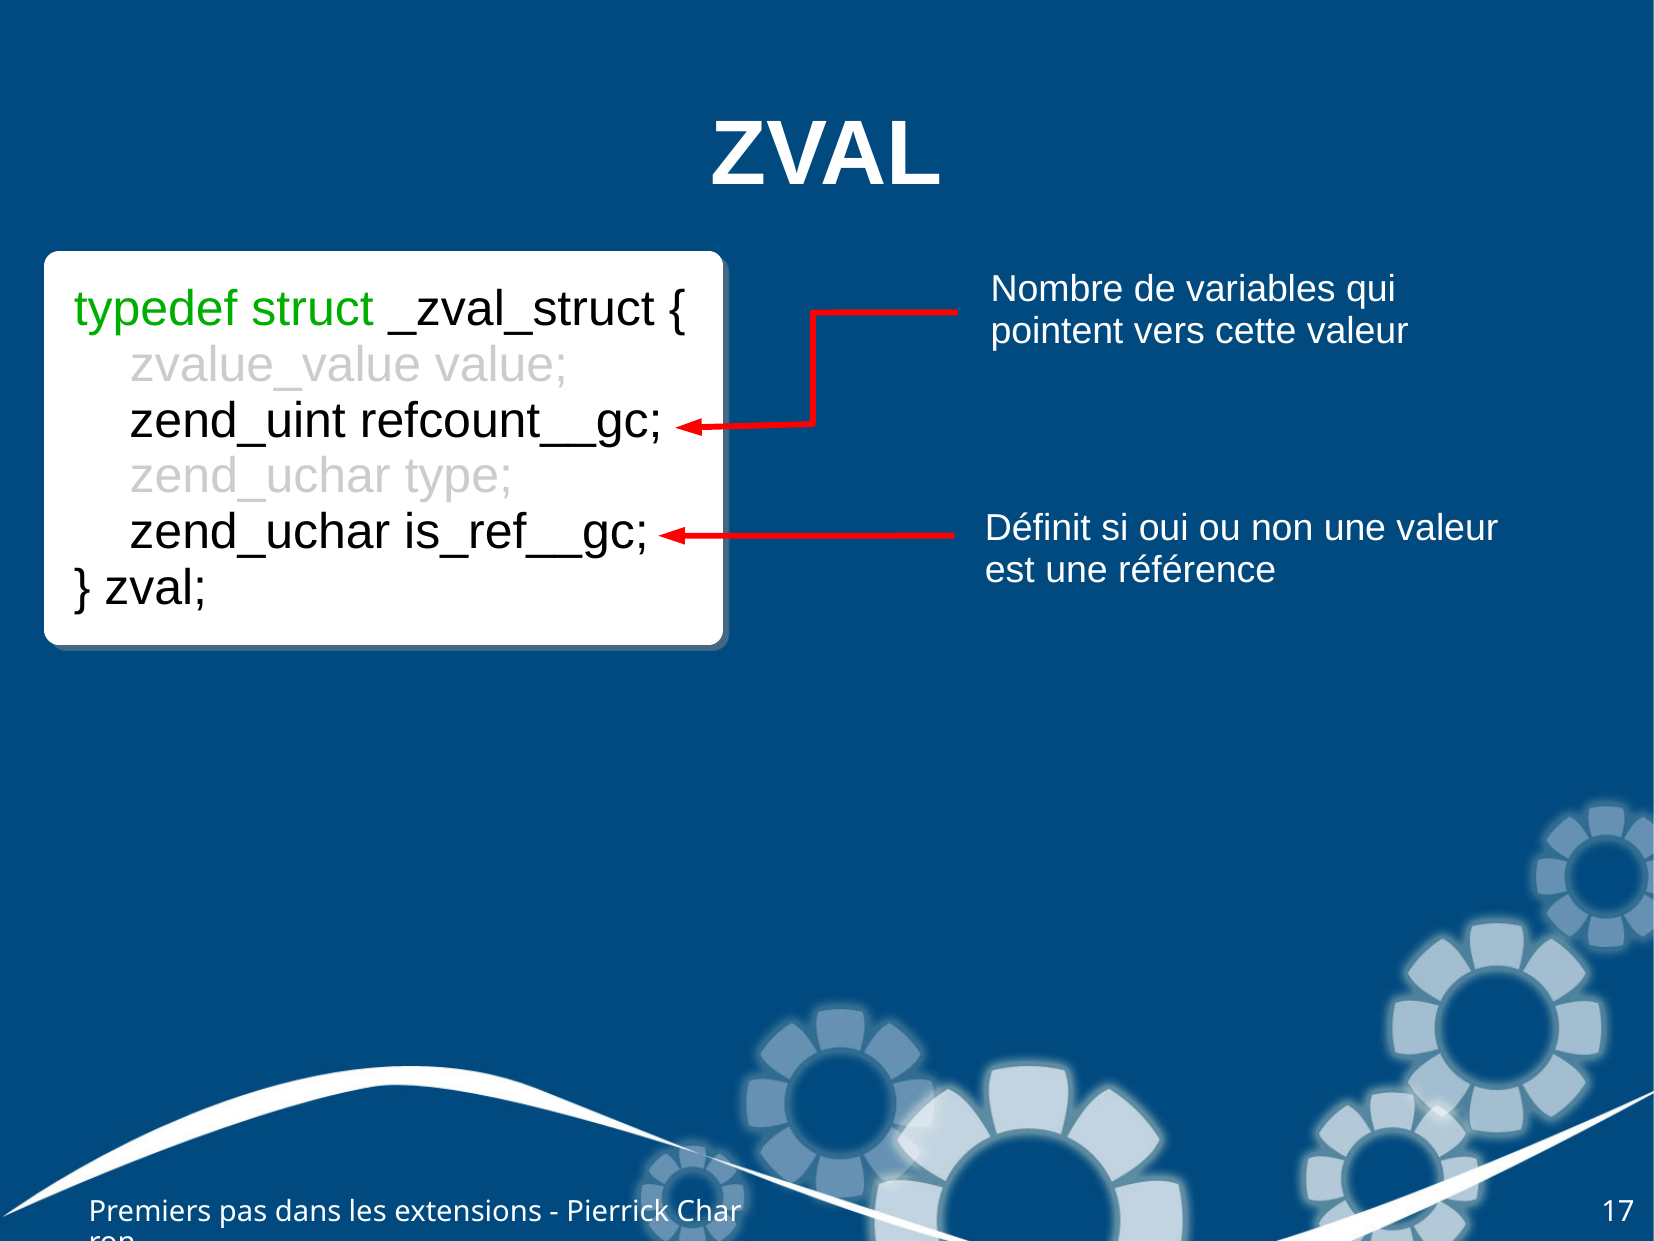

# ZVAL
Nombre de variables qui pointent vers cette valeur
typedef struct _zval_struct {
 zvalue_value value;
 zend_uint refcount__gc;
 zend_uchar type;
 zend_uchar is_ref__gc;
} zval;
Définit si oui ou non une valeur est une référence
Premiers pas dans les extensions - Pierrick Charron
17